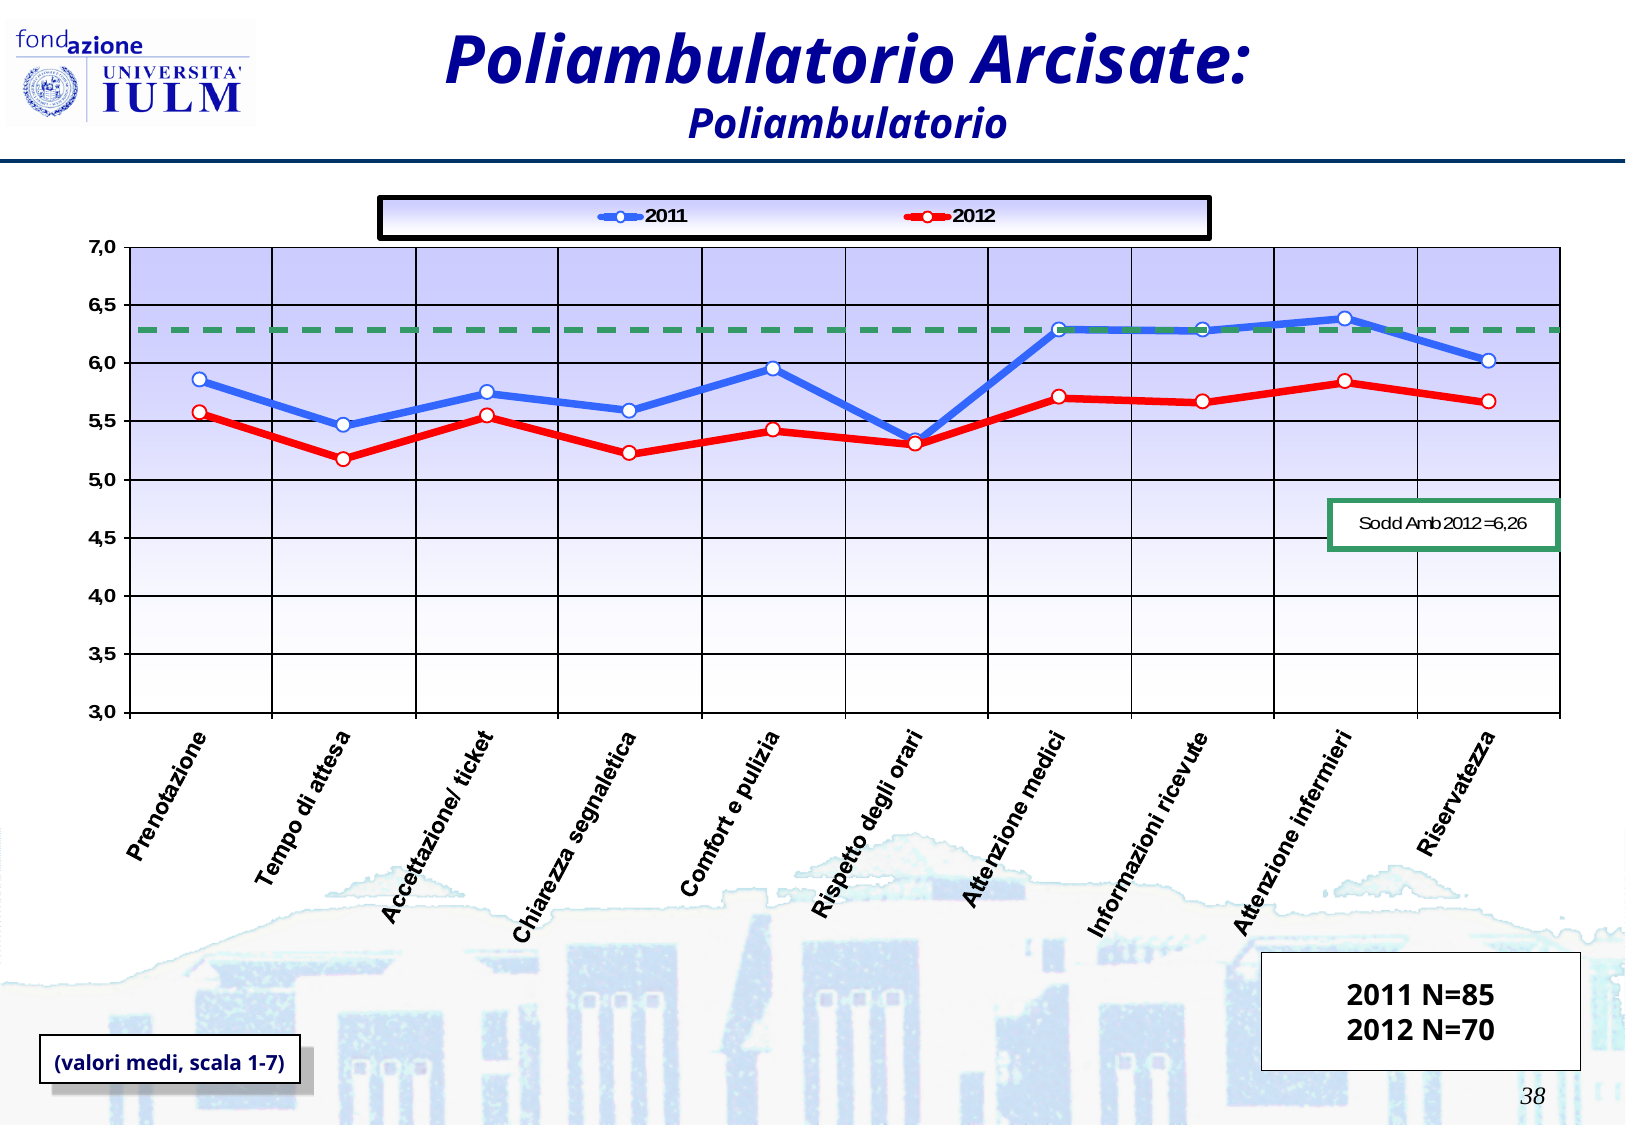

Poliambulatorio Arcisate: Poliambulatorio
2011 N=85
2012 N=70
(valori medi, scala 1-7)